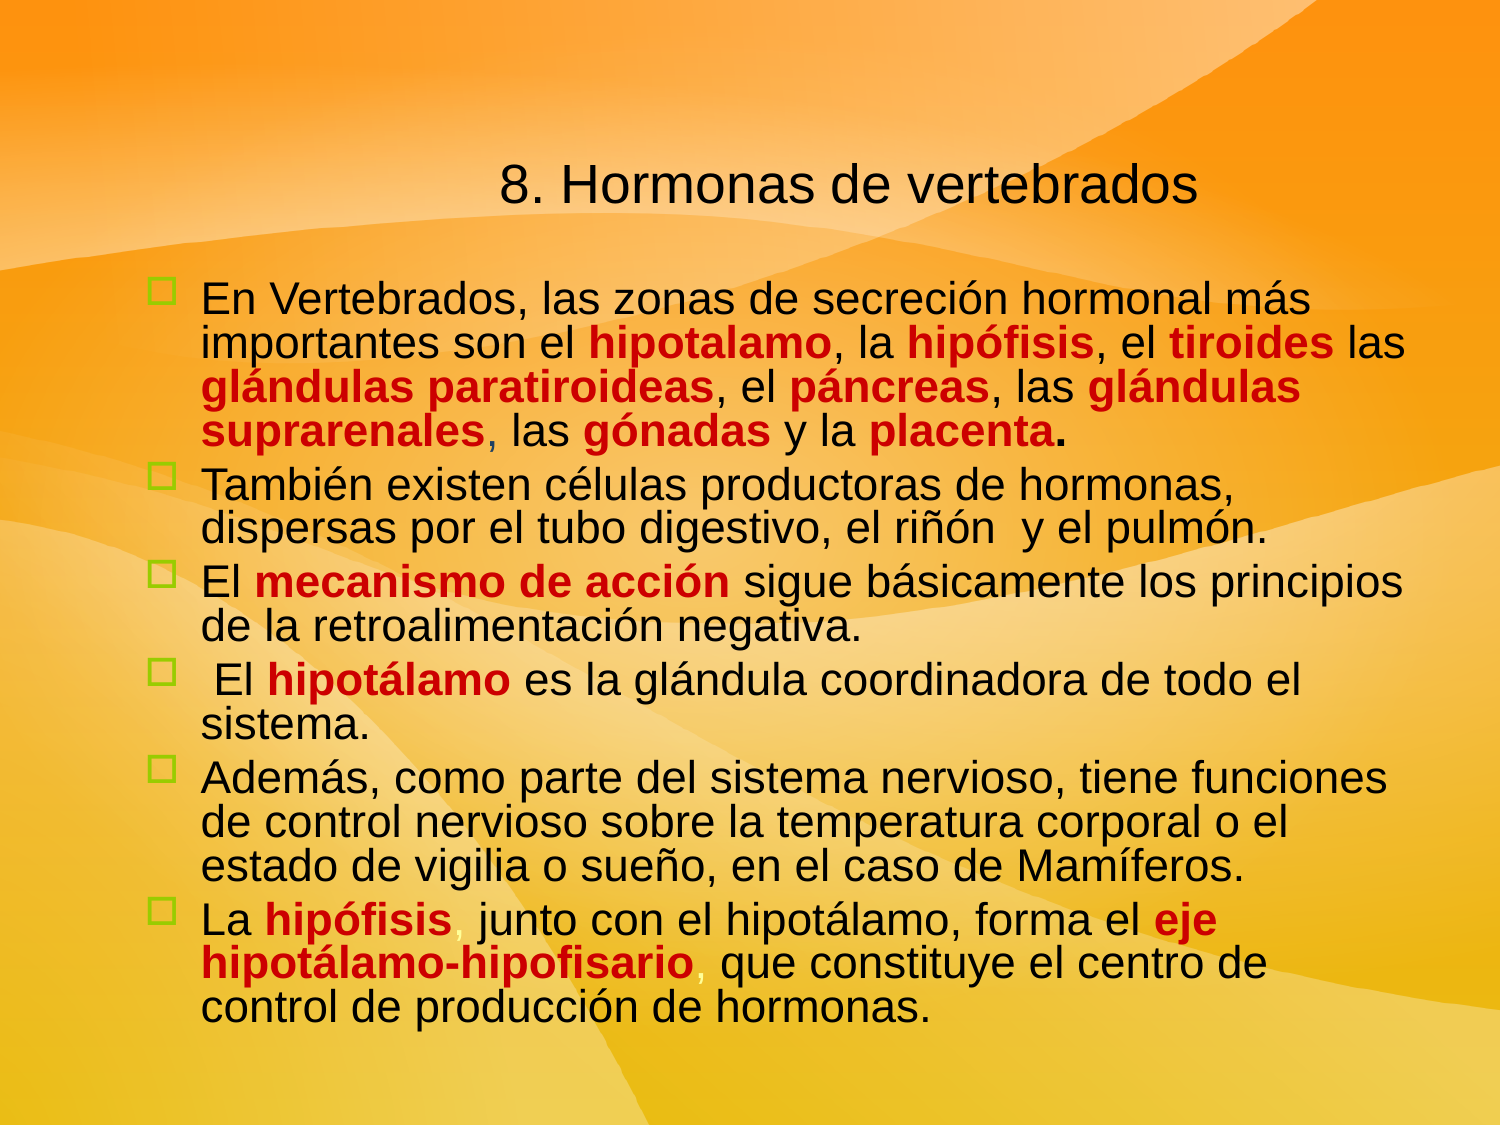

# 8. Hormonas de vertebrados
En Vertebrados, las zonas de secreción hormonal más importantes son el hipotalamo, la hipófisis, el tiroides las glándulas paratiroideas, el páncreas, las glándulas suprarenales, las gónadas y la placenta.
También existen células productoras de hormonas, dispersas por el tubo digestivo, el riñón y el pulmón.
El mecanismo de acción sigue básicamente los principios de la retroalimentación negativa.
 El hipotálamo es la glándula coordinadora de todo el sistema.
Además, como parte del sistema nervioso, tiene funciones de control nervioso sobre la temperatura corporal o el estado de vigilia o sueño, en el caso de Mamíferos.
La hipófisis, junto con el hipotálamo, forma el eje hipotálamo-hipofisario, que constituye el centro de control de producción de hormonas.